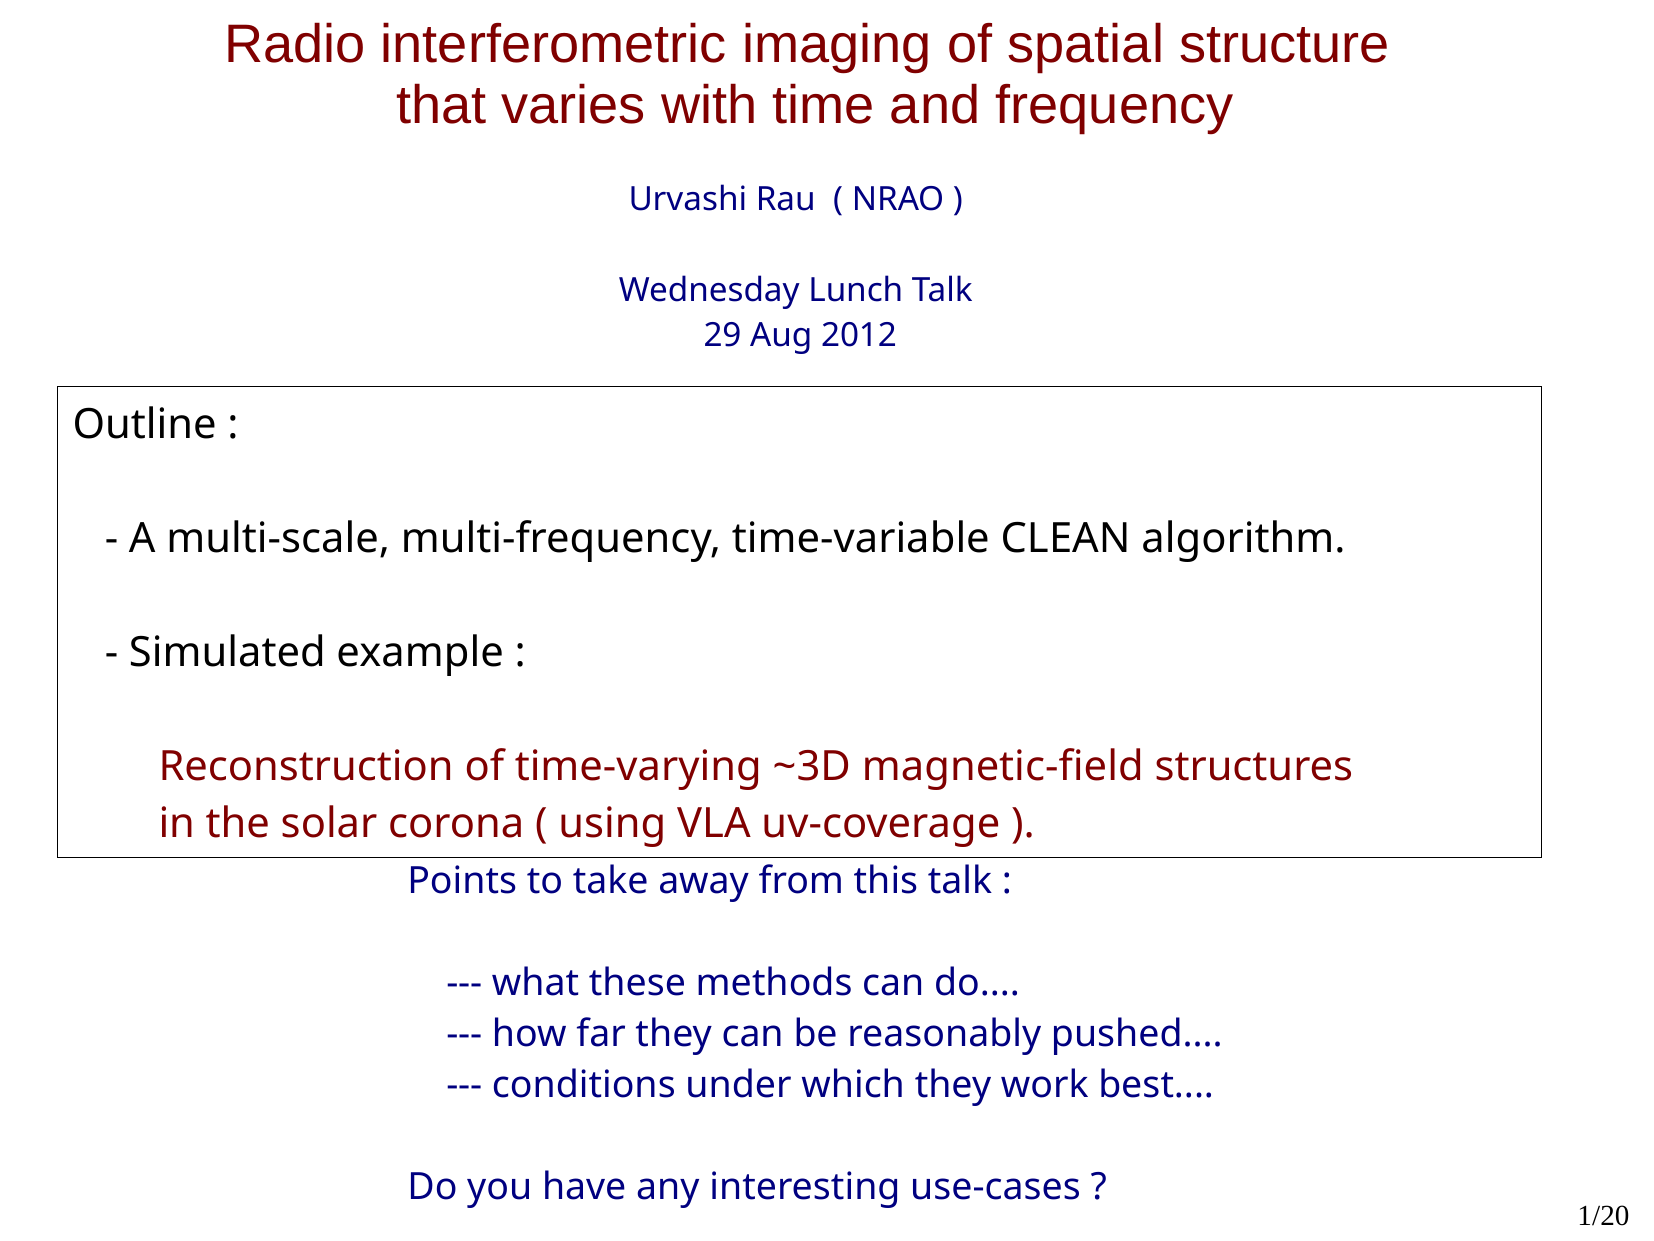

# Radio interferometric imaging of spatial structure that varies with time and frequency
Urvashi Rau ( NRAO )
Wednesday Lunch Talk
 29 Aug 2012
Outline :
 - A multi-scale, multi-frequency, time-variable CLEAN algorithm.
 - Simulated example :
 Reconstruction of time-varying ~3D magnetic-field structures
 in the solar corona ( using VLA uv-coverage ).
Points to take away from this talk :
 --- what these methods can do....
 --- how far they can be reasonably pushed....
 --- conditions under which they work best....
Do you have any interesting use-cases ?
1